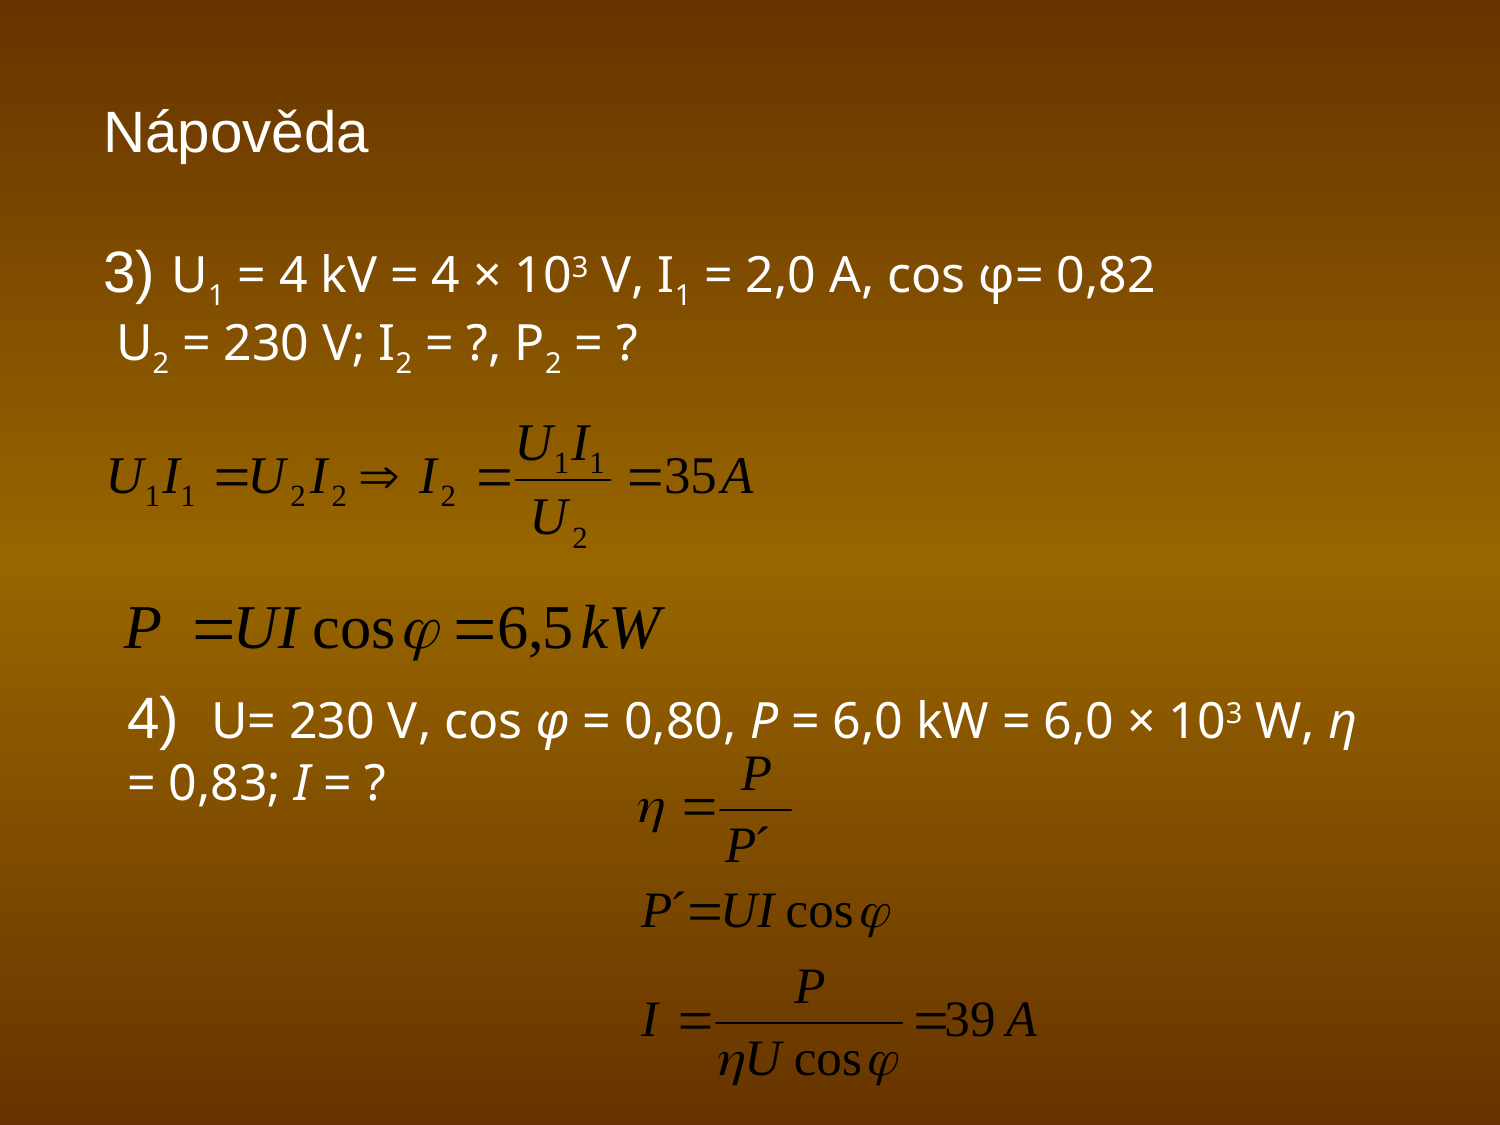

Nápověda
3) U1 = 4 kV = 4 × 103 V, I1 = 2,0 A, cos φ= 0,82
 U2 = 230 V; I2 = ?, P2 = ?
4) U= 230 V, cos φ = 0,80, P = 6,0 kW = 6,0 × 103 W, η = 0,83; I = ?